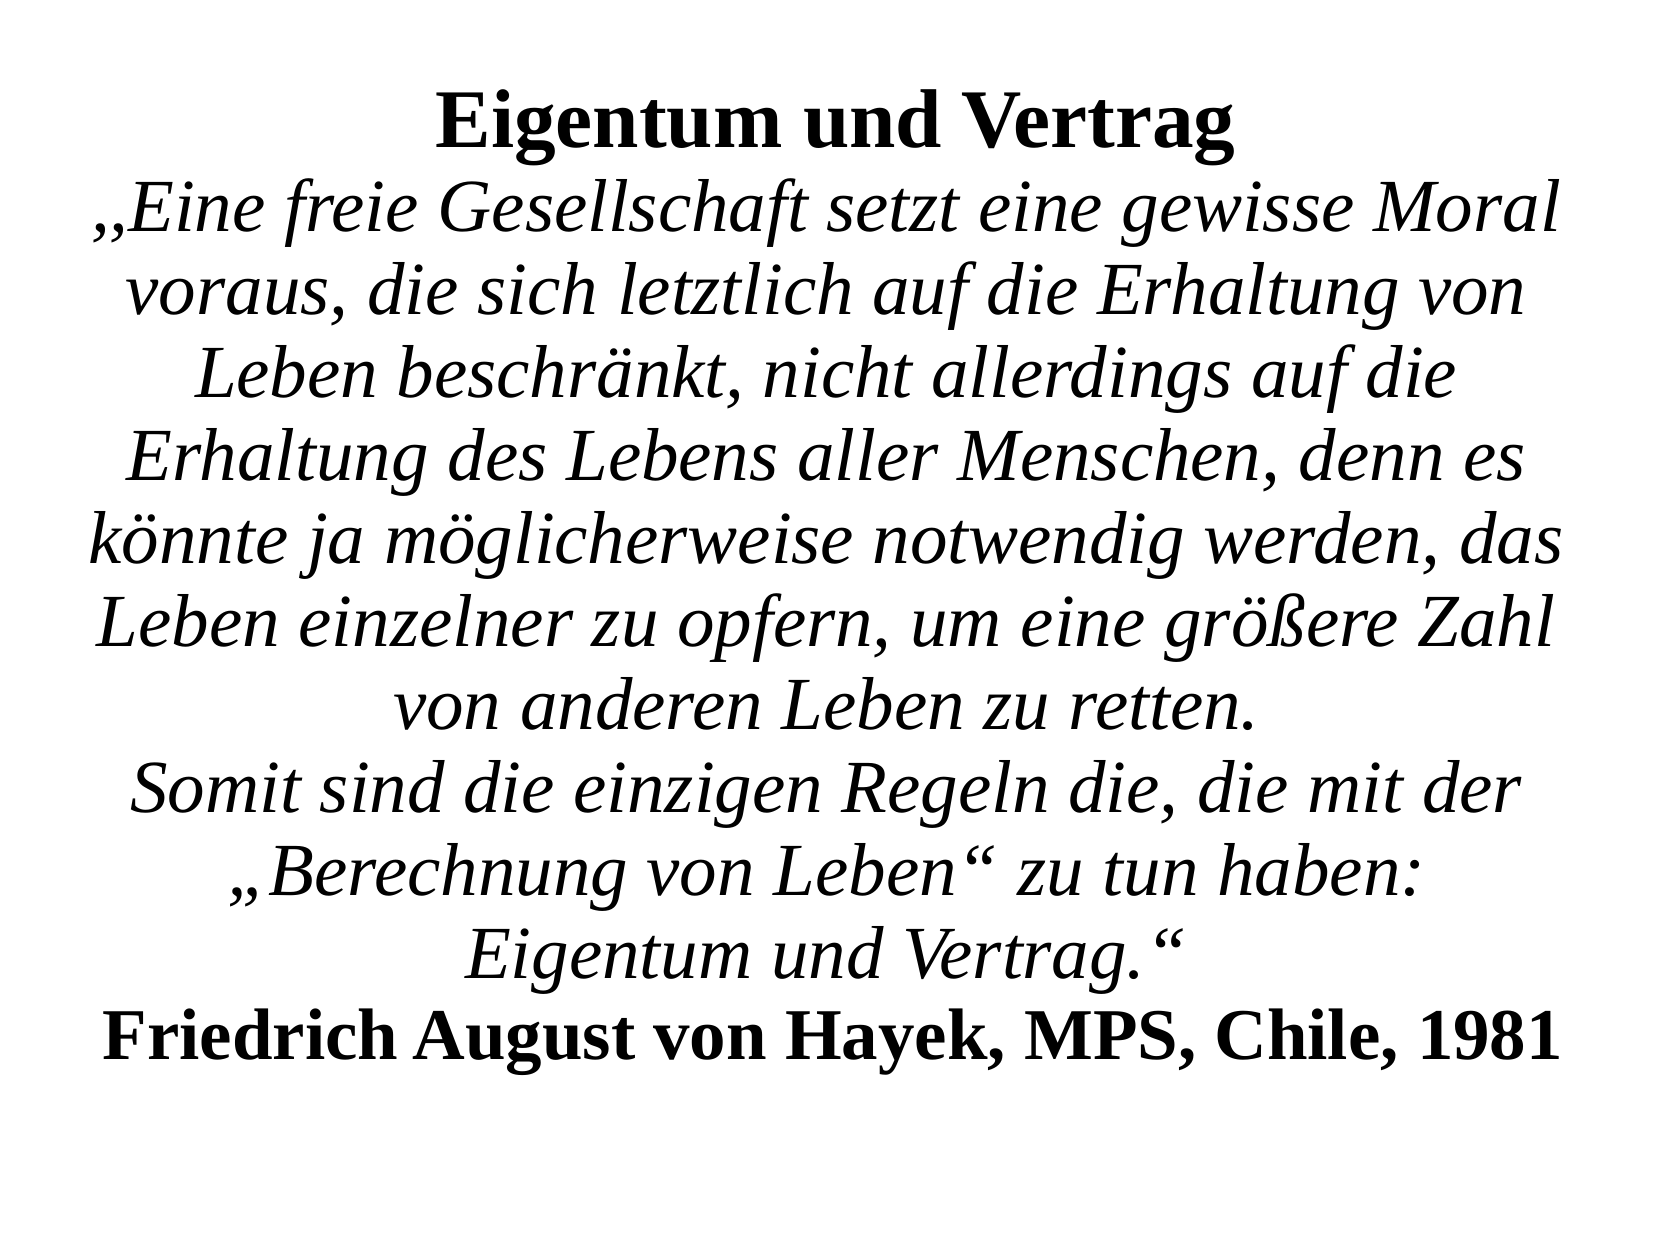

Eigentum und Vertrag
,,Eine freie Gesellschaft setzt eine gewisse Moral voraus, die sich letztlich auf die Erhaltung von Leben beschränkt, nicht allerdings auf die Erhaltung des Lebens aller Menschen, denn es könnte ja möglicherweise notwendig werden, das Leben einzelner zu opfern, um eine größere Zahl von anderen Leben zu retten.
Somit sind die einzigen Regeln die, die mit der „Berechnung von Leben“ zu tun haben: Eigentum und Vertrag.“
Friedrich August von Hayek, MPS, Chile, 1981